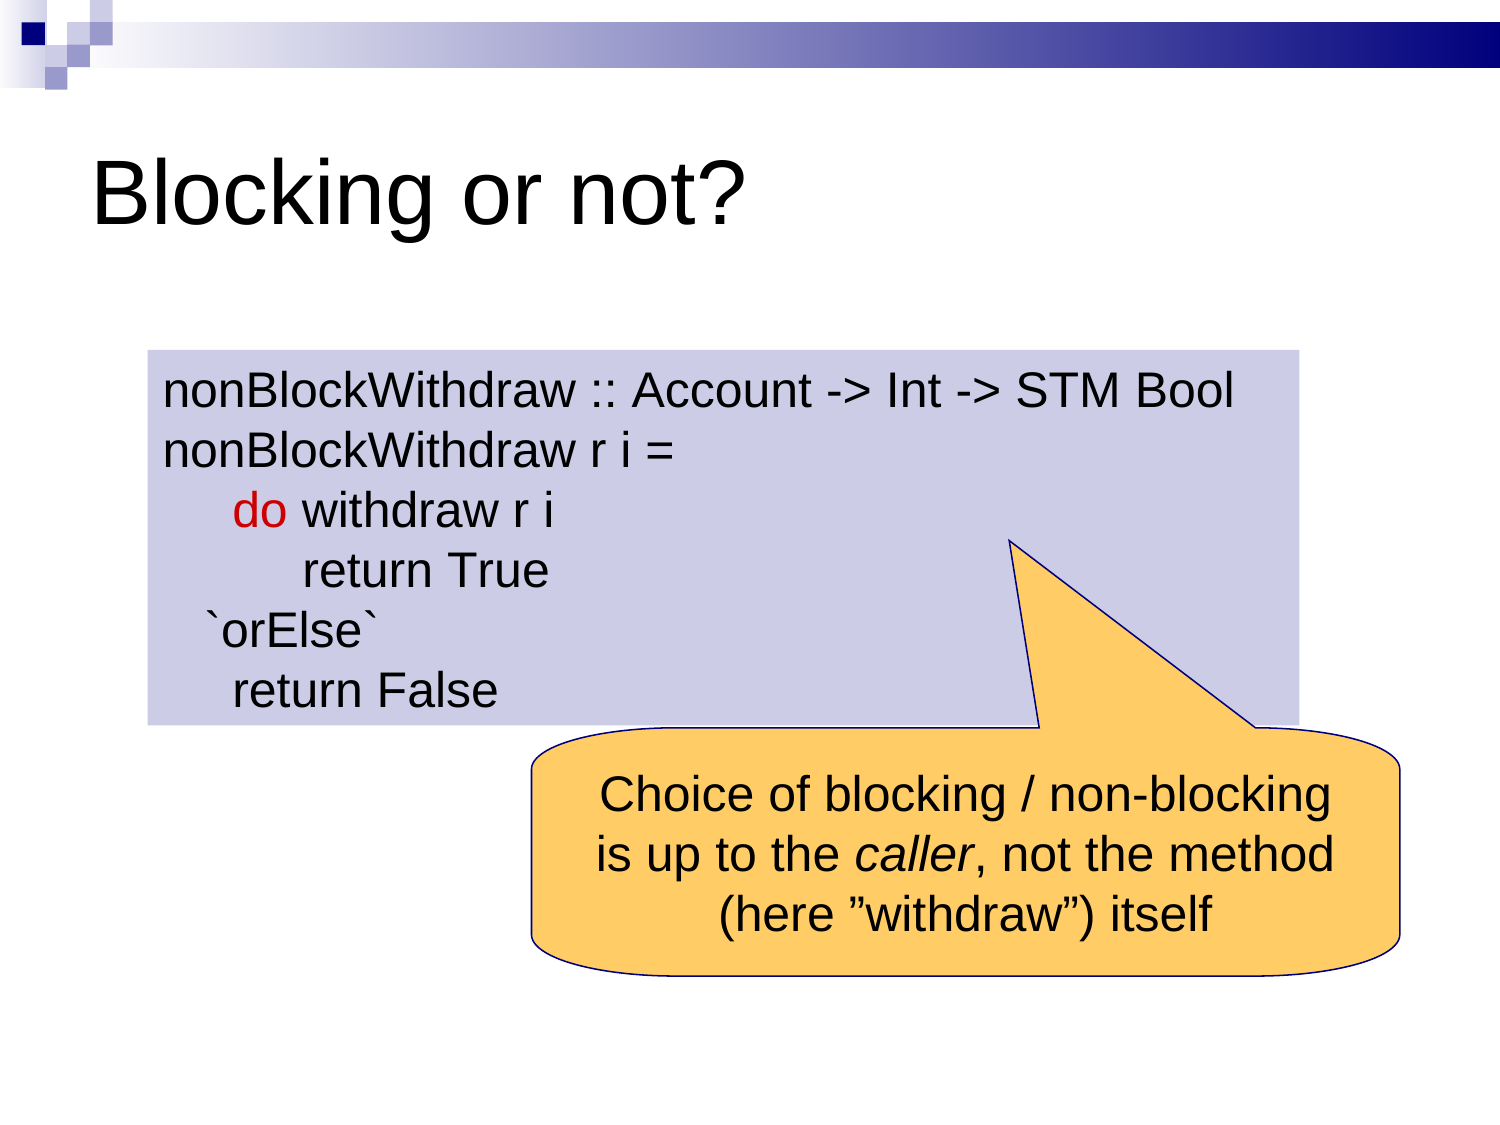

# Blocking or not?
nonBlockWithdraw :: Account -> Int -> STM Bool
nonBlockWithdraw r i =
 do withdraw r i
 return True
 `orElse`
 return False
Choice of blocking / non-blocking is up to the caller, not the method (here ”withdraw”) itself